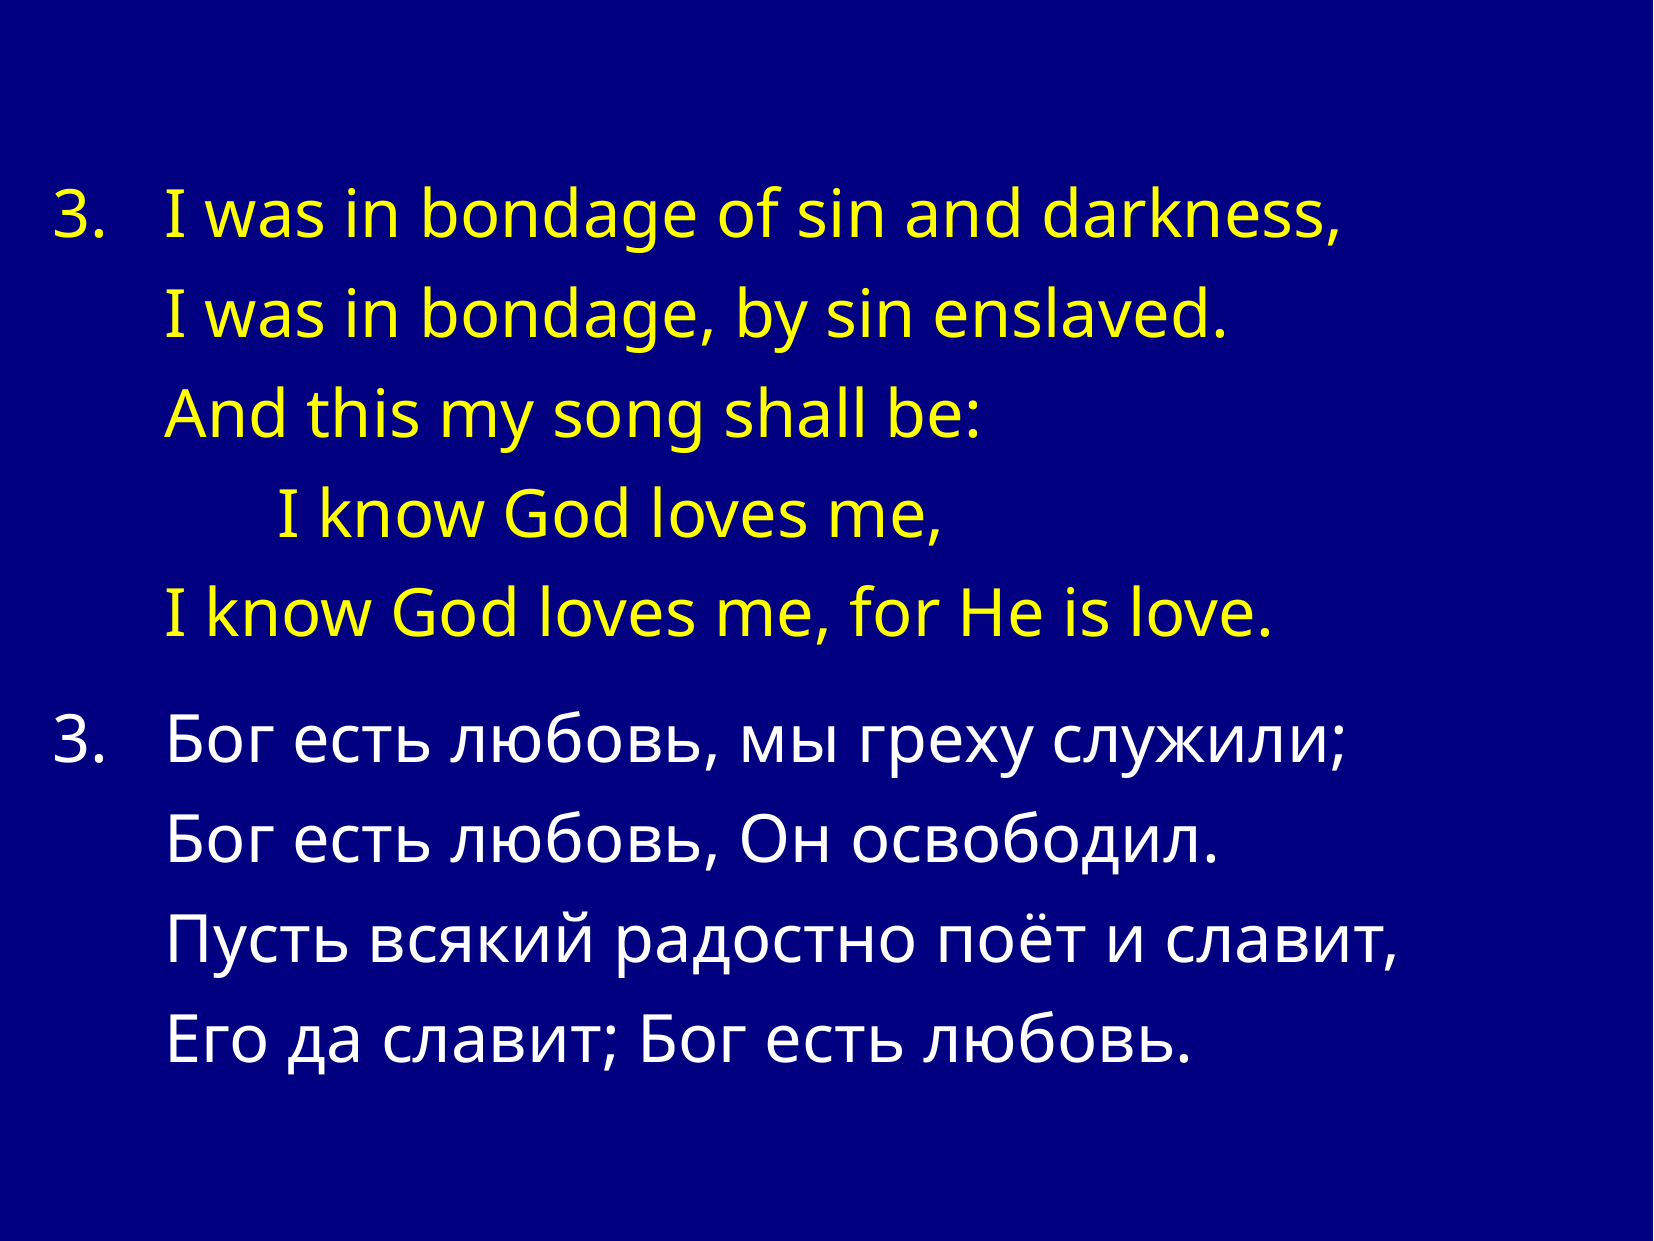

3.	I was in bondage of sin and darkness,
	I was in bondage, by sin enslaved.
	And this my song shall be:
		I know God loves me,
	I know God loves me, for He is love.
3.	Бог есть любовь, мы греху служили;
	Бог есть любовь, Он освободил.
	Пусть всякий радостно поёт и славит,
	Его да славит; Бог есть любовь.